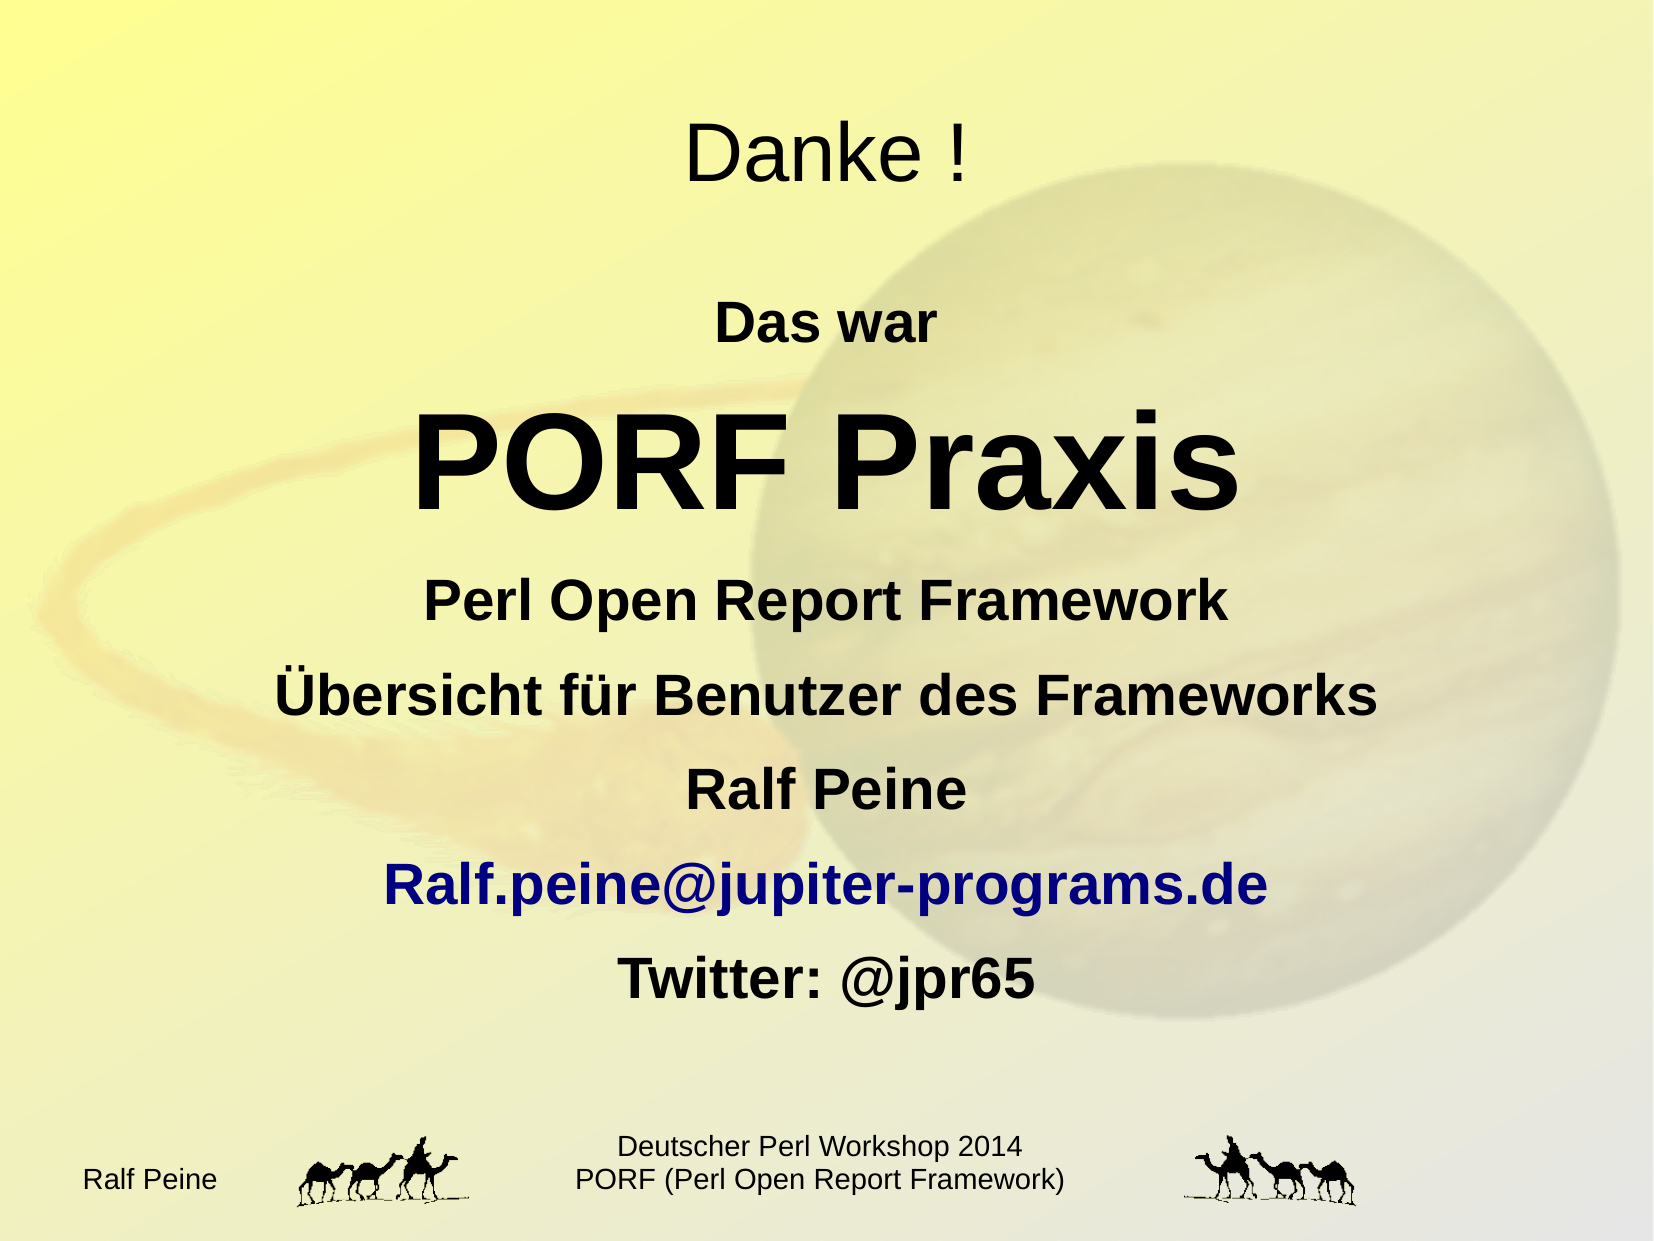

# Danke !
Das war
PORF Praxis
Perl Open Report Framework
Übersicht für Benutzer des Frameworks
Ralf Peine
Ralf.peine@jupiter-programs.de
Twitter: @jpr65